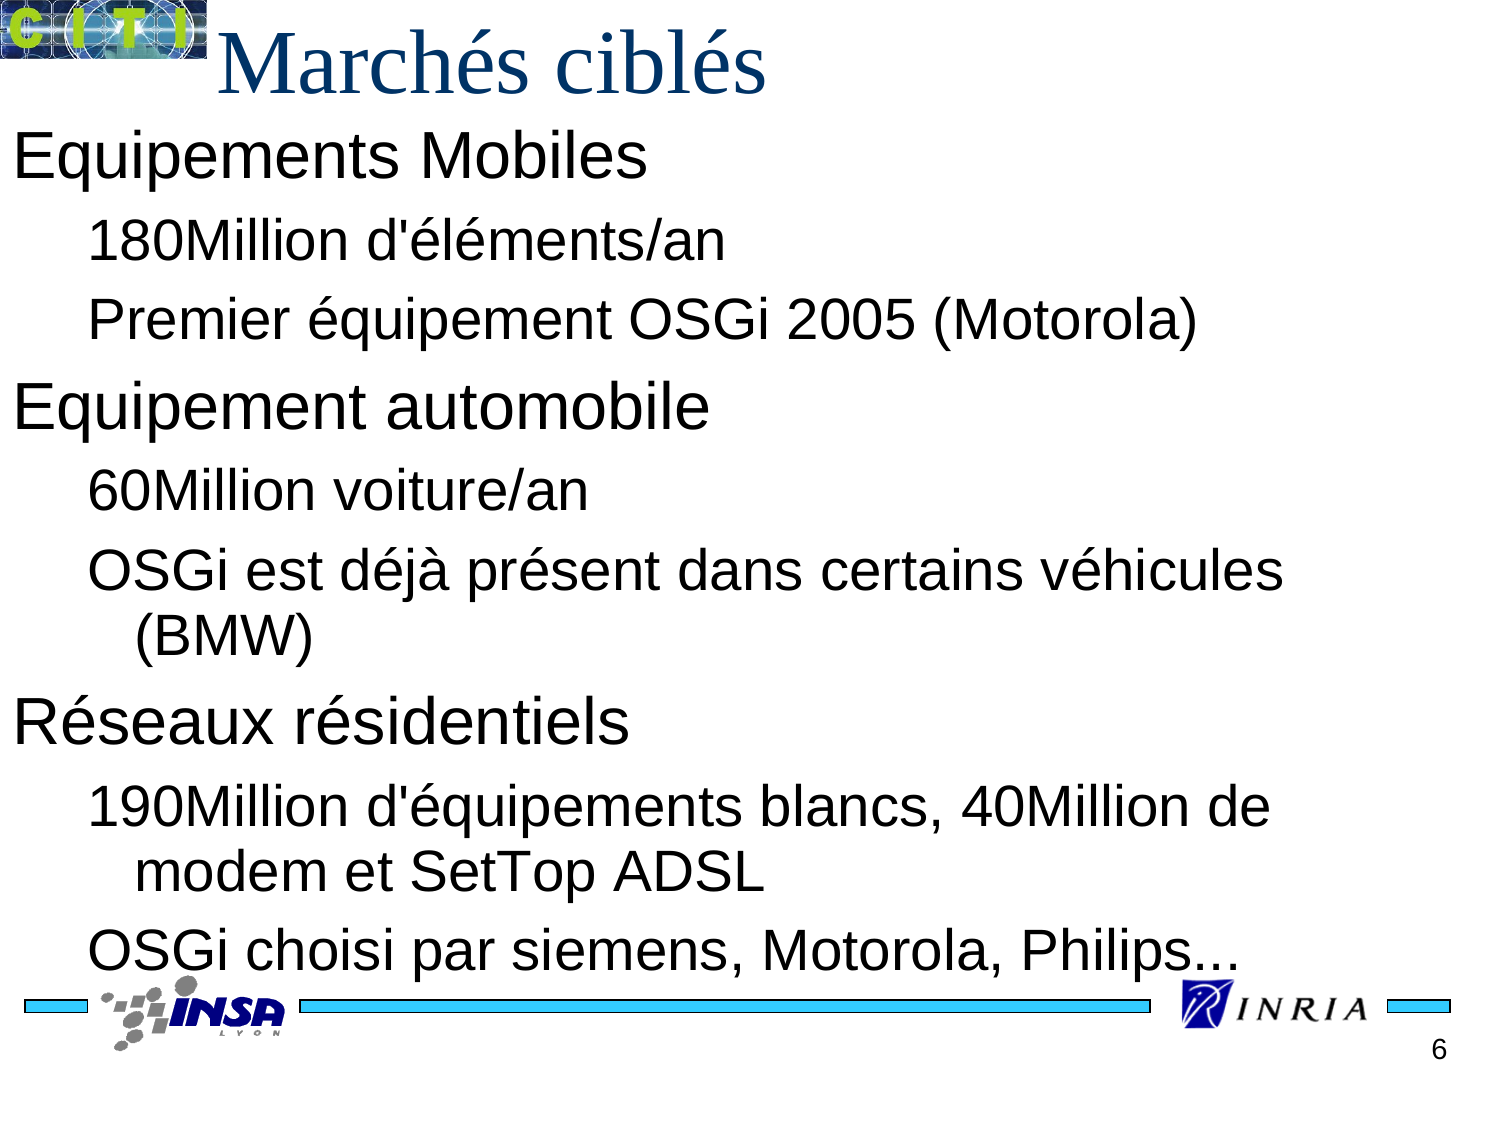

# Marchés ciblés
Equipements Mobiles
180Million d'éléments/an
Premier équipement OSGi 2005 (Motorola)
Equipement automobile
60Million voiture/an
OSGi est déjà présent dans certains véhicules (BMW)
Réseaux résidentiels
190Million d'équipements blancs, 40Million de modem et SetTop ADSL
OSGi choisi par siemens, Motorola, Philips...
6